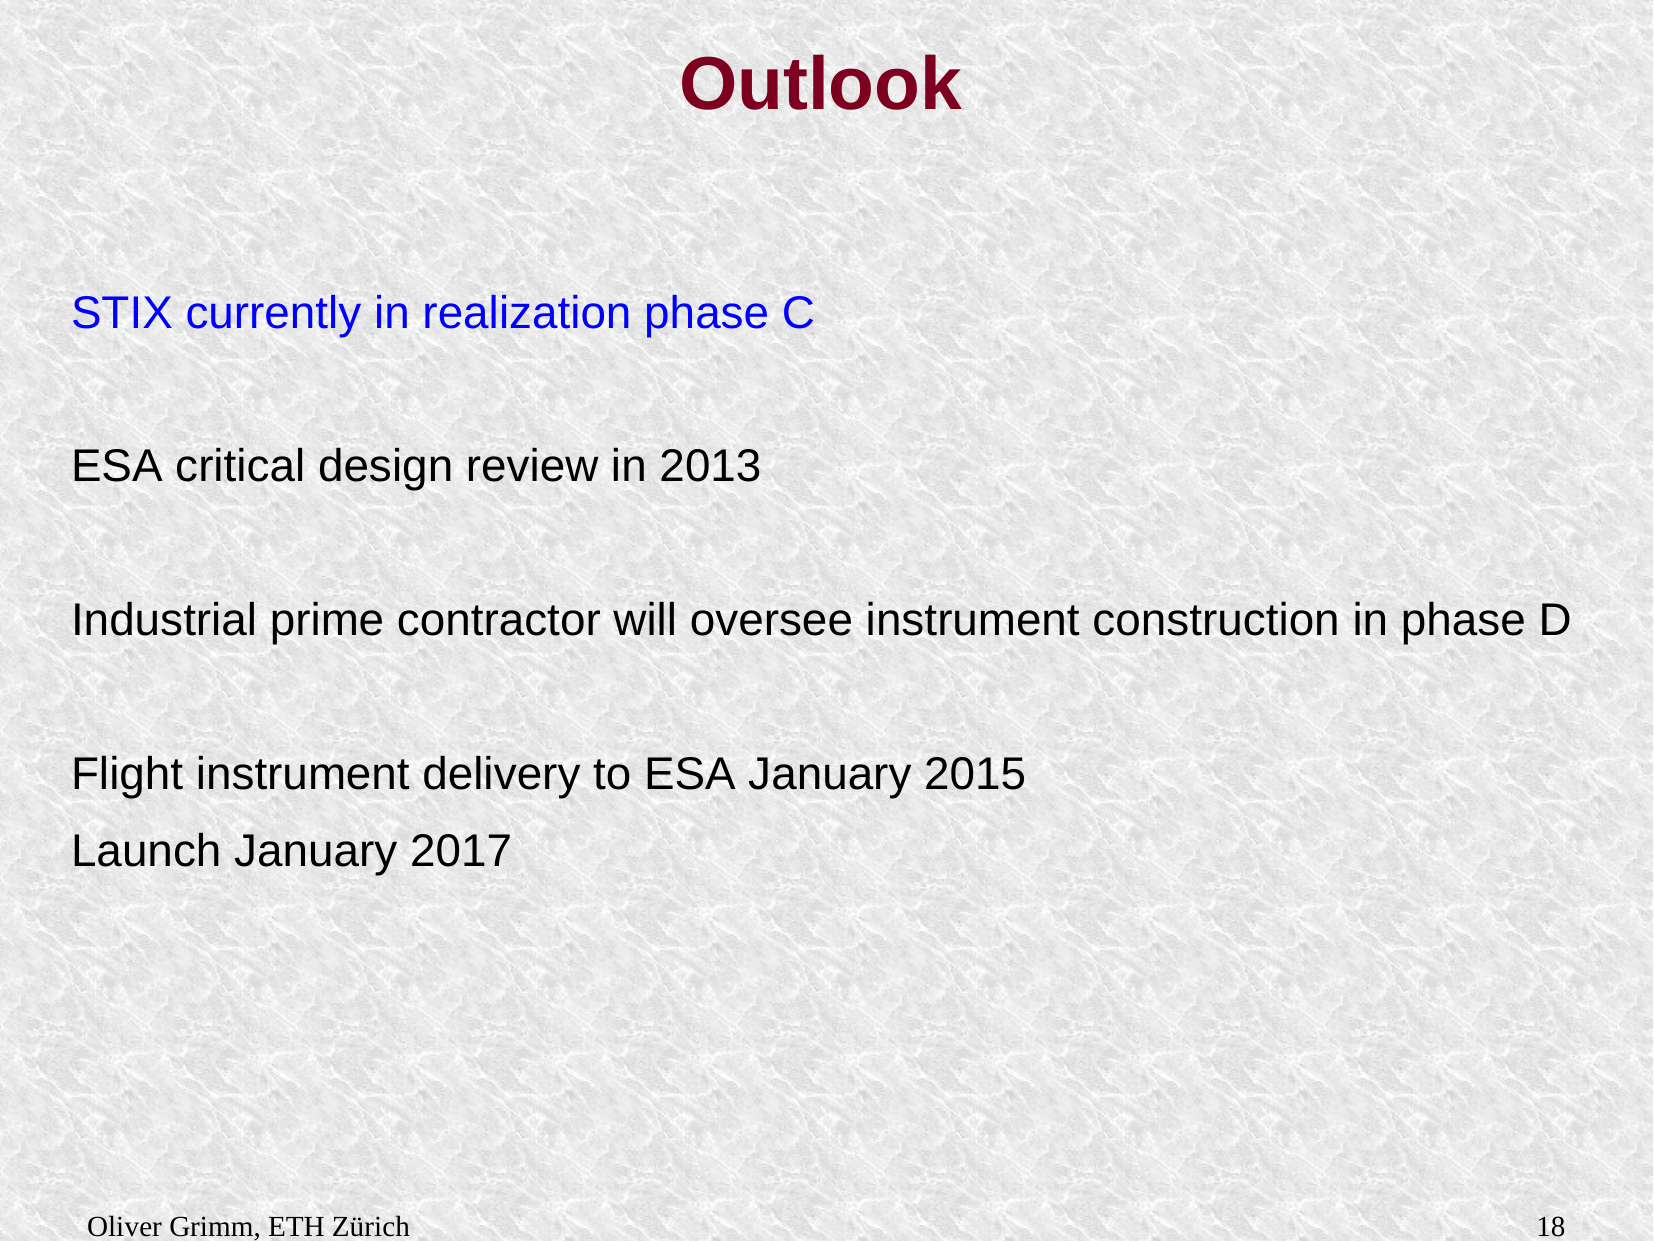

# Outlook
STIX currently in realization phase C
ESA critical design review in 2013
Industrial prime contractor will oversee instrument construction in phase D
Flight instrument delivery to ESA January 2015
Launch January 2017
Oliver Grimm, ETH Zürich
18